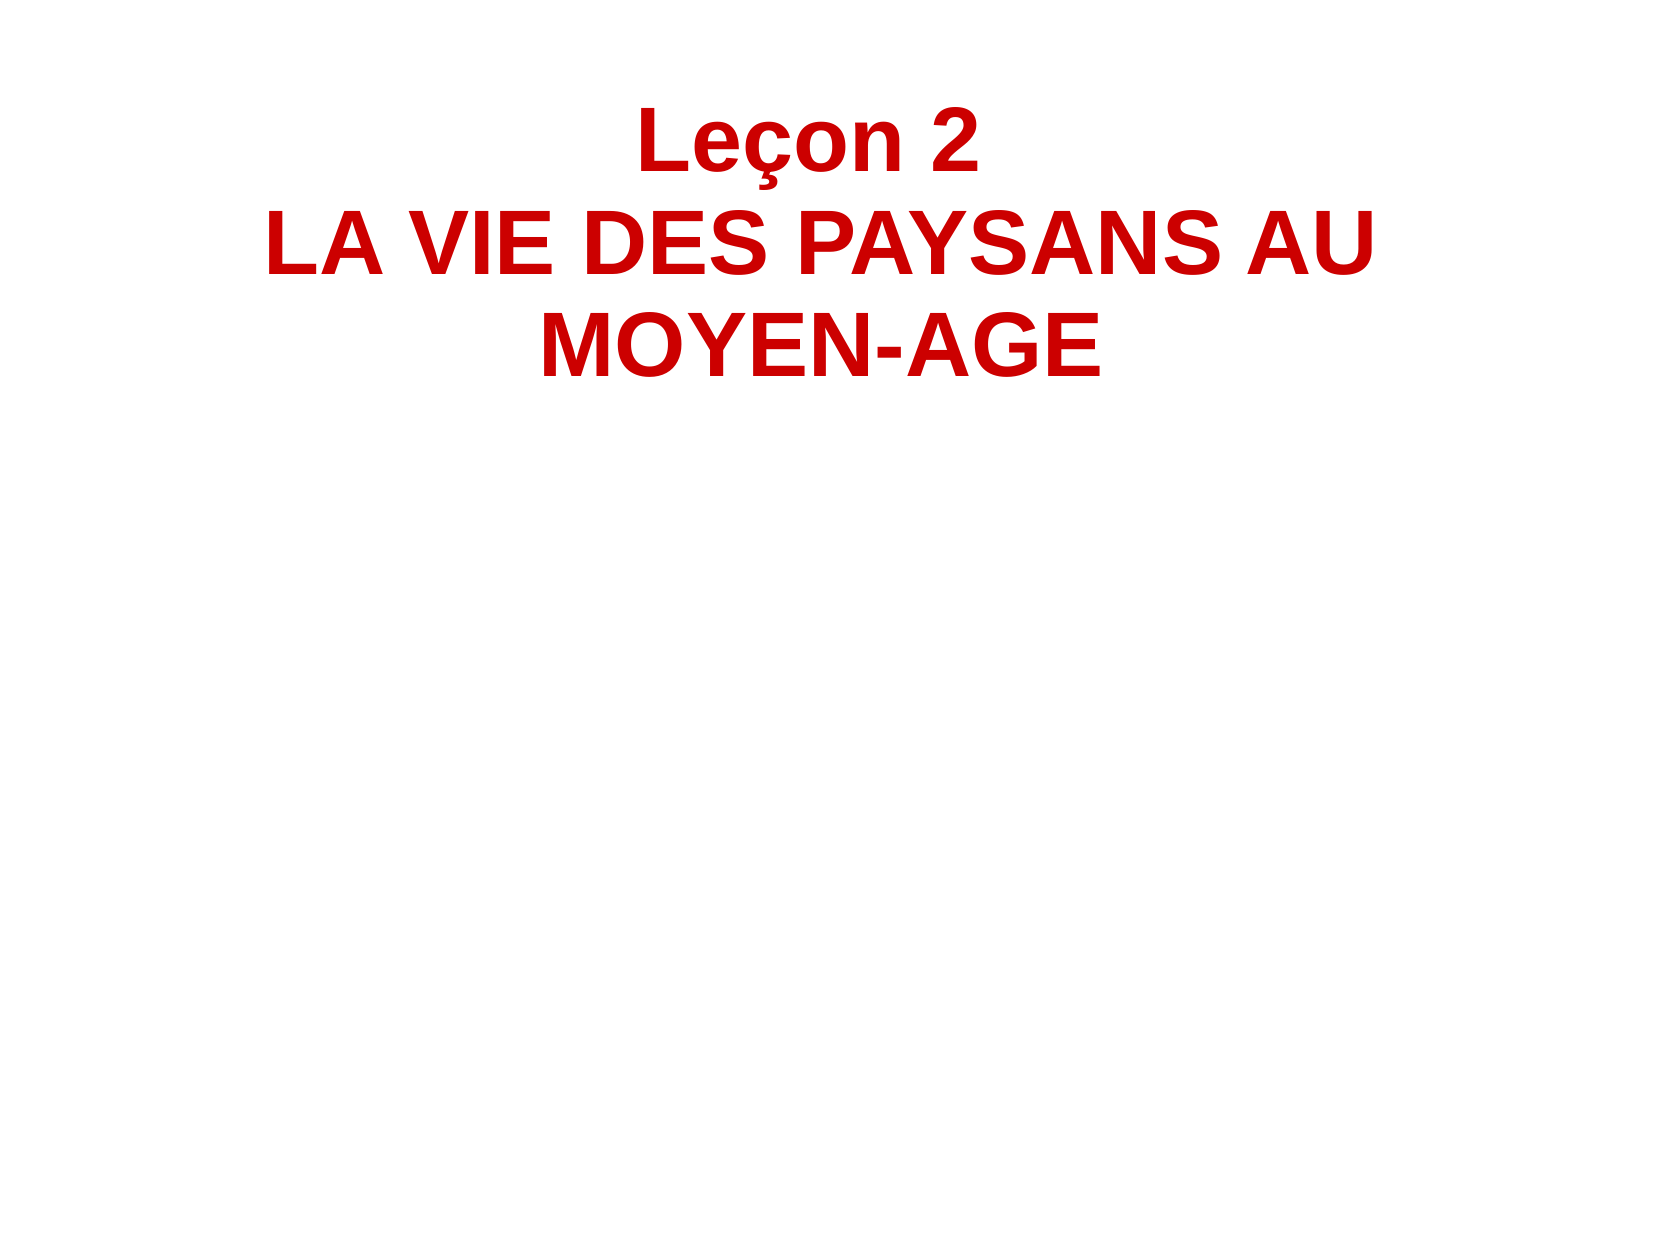

# Leçon 2 LA VIE DES PAYSANS AU MOYEN-AGE